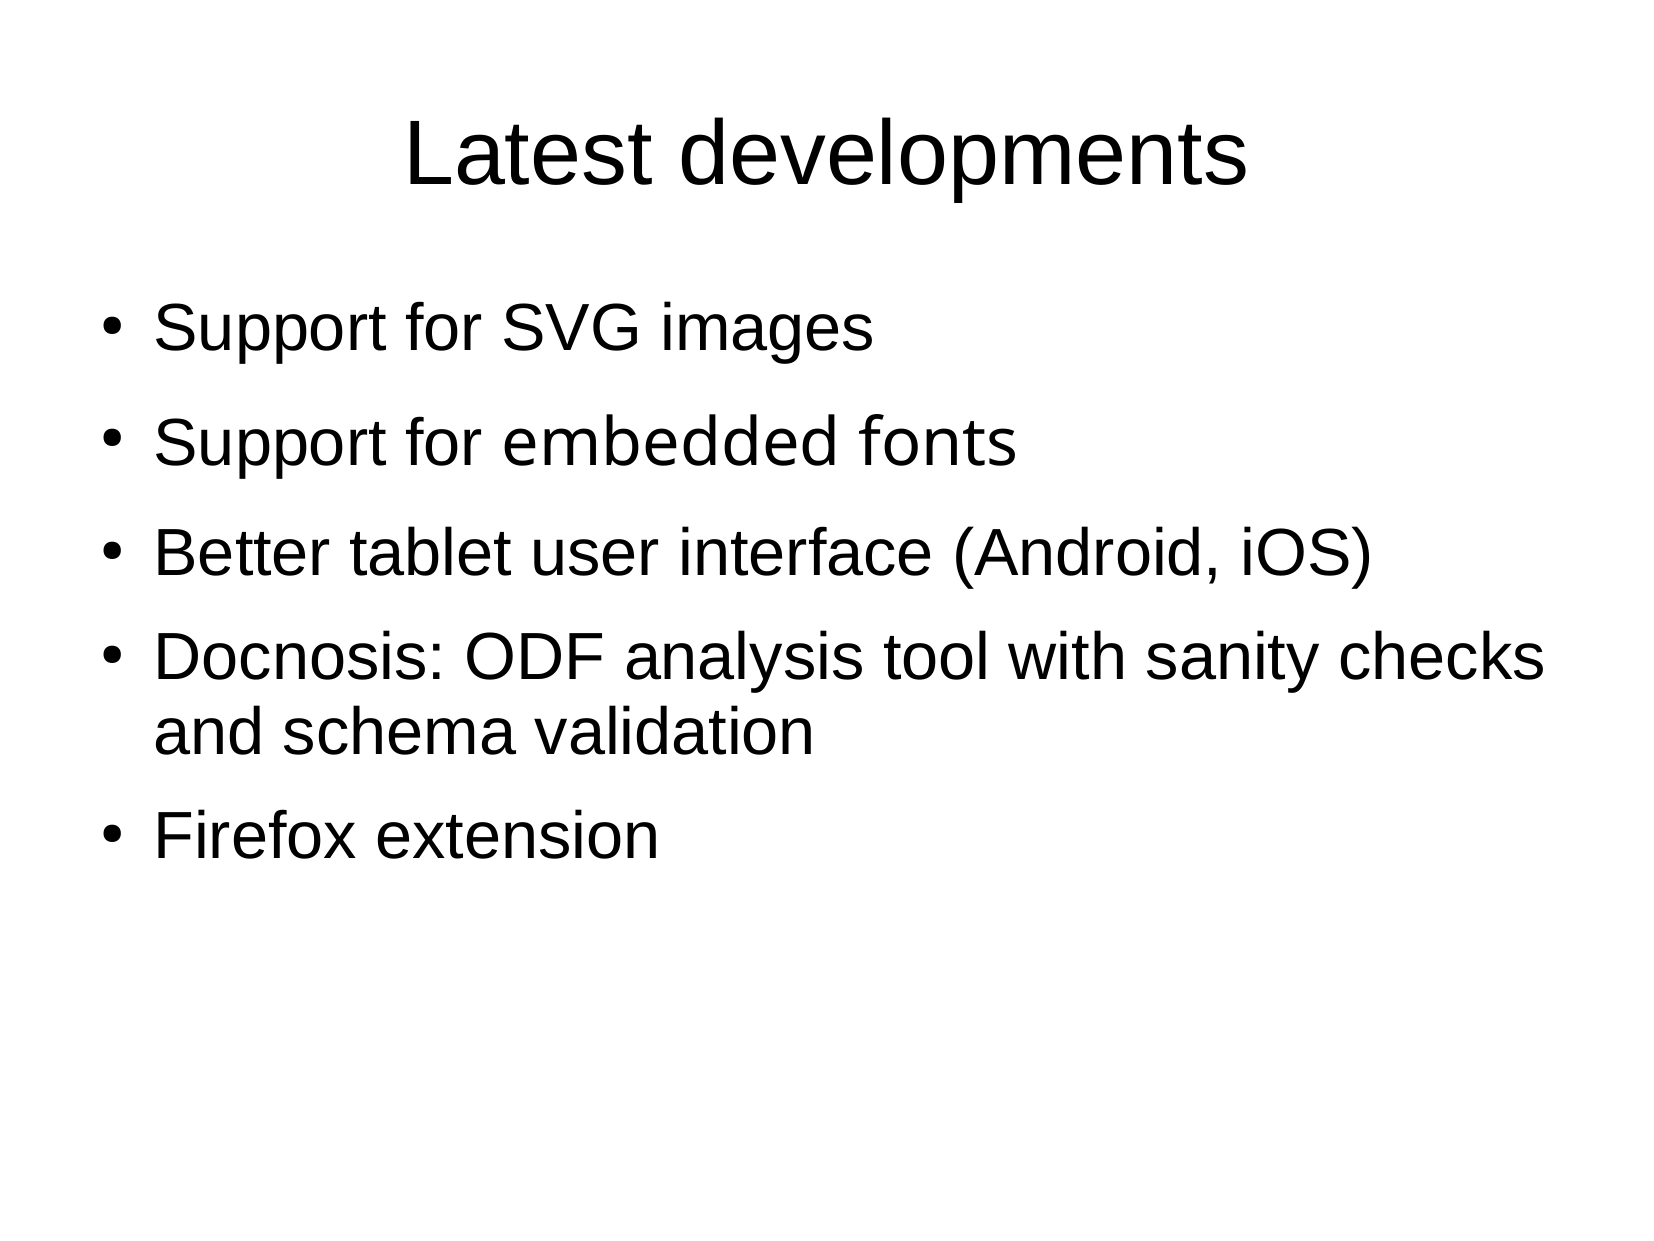

# Latest developments
Support for SVG images
Support for embedded fonts
Better tablet user interface (Android, iOS)
Docnosis: ODF analysis tool with sanity checks and schema validation
Firefox extension